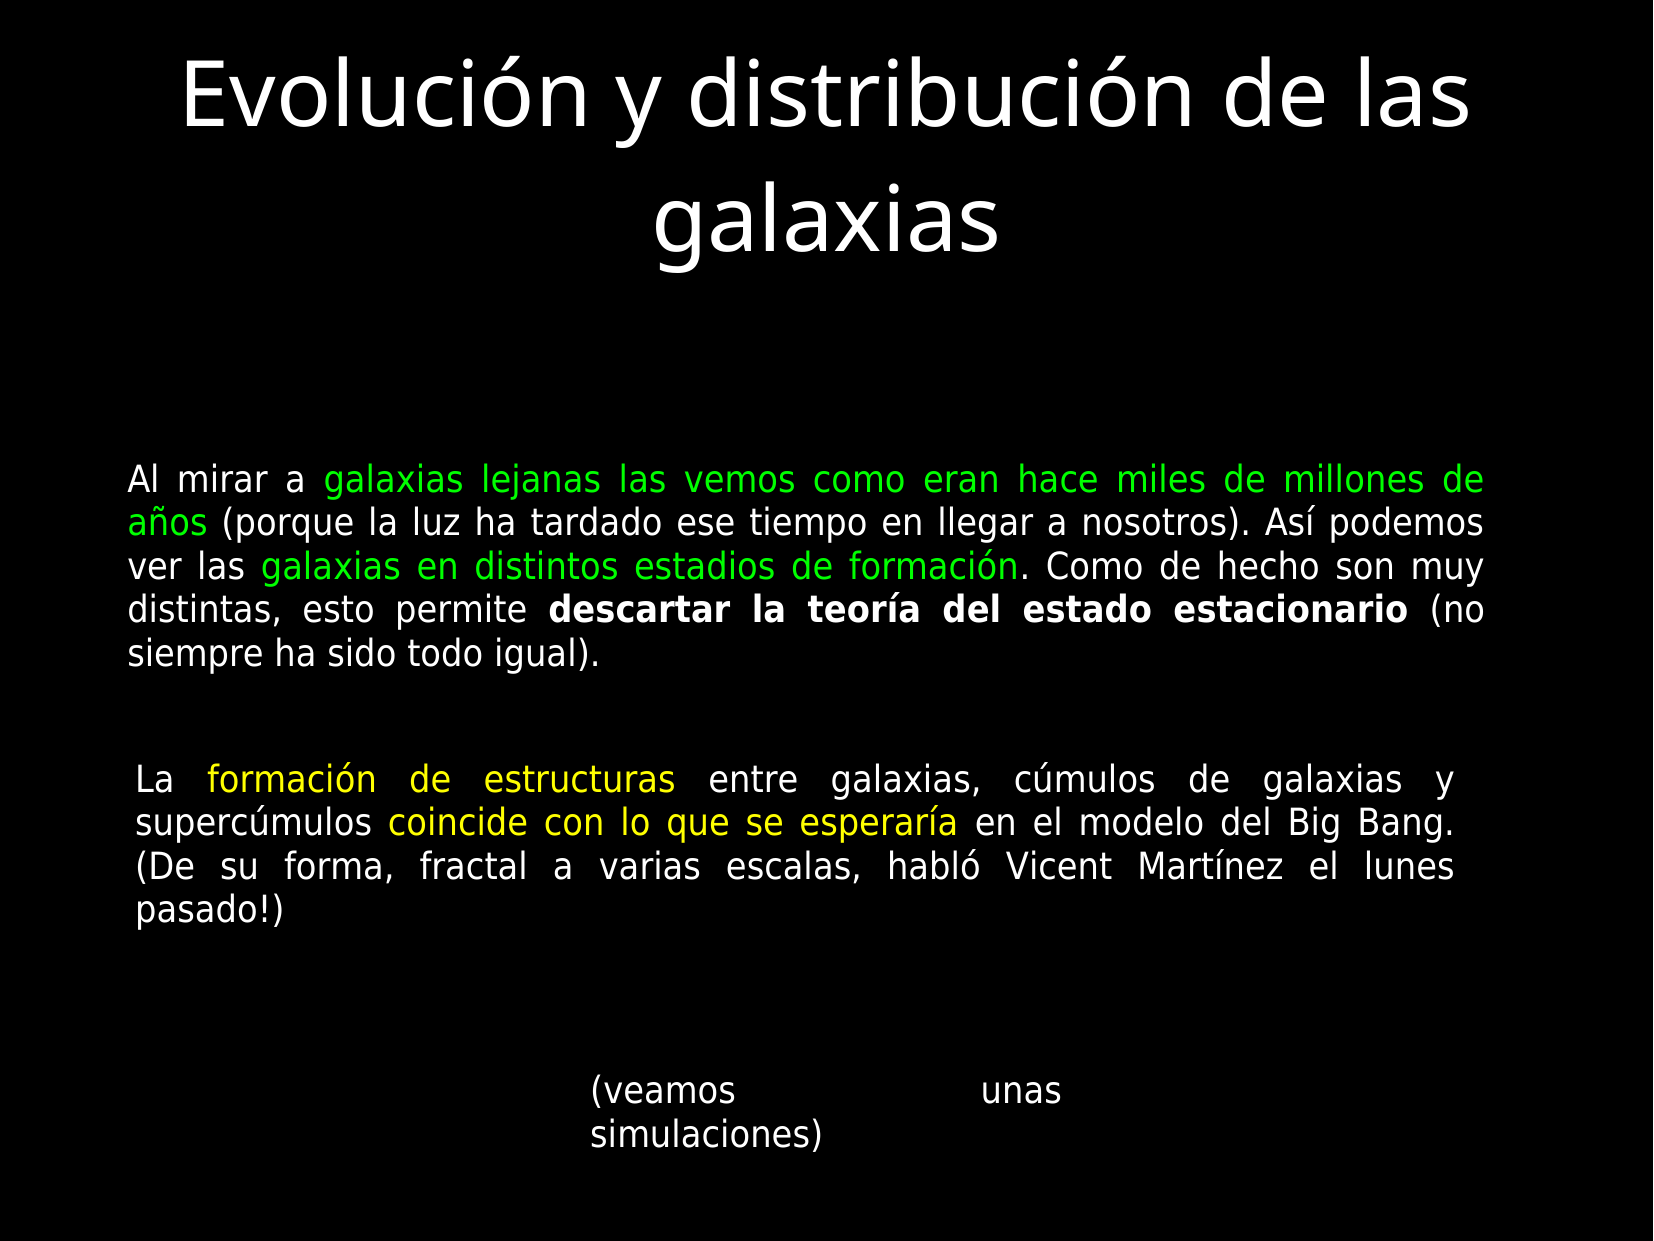

# Evolución y distribución de las galaxias
Al mirar a galaxias lejanas las vemos como eran hace miles de millones de años (porque la luz ha tardado ese tiempo en llegar a nosotros). Así podemos ver las galaxias en distintos estadios de formación. Como de hecho son muy distintas, esto permite descartar la teoría del estado estacionario (no siempre ha sido todo igual).
La formación de estructuras entre galaxias, cúmulos de galaxias y supercúmulos coincide con lo que se esperaría en el modelo del Big Bang. (De su forma, fractal a varias escalas, habló Vicent Martínez el lunes pasado!)
(veamos unas simulaciones)